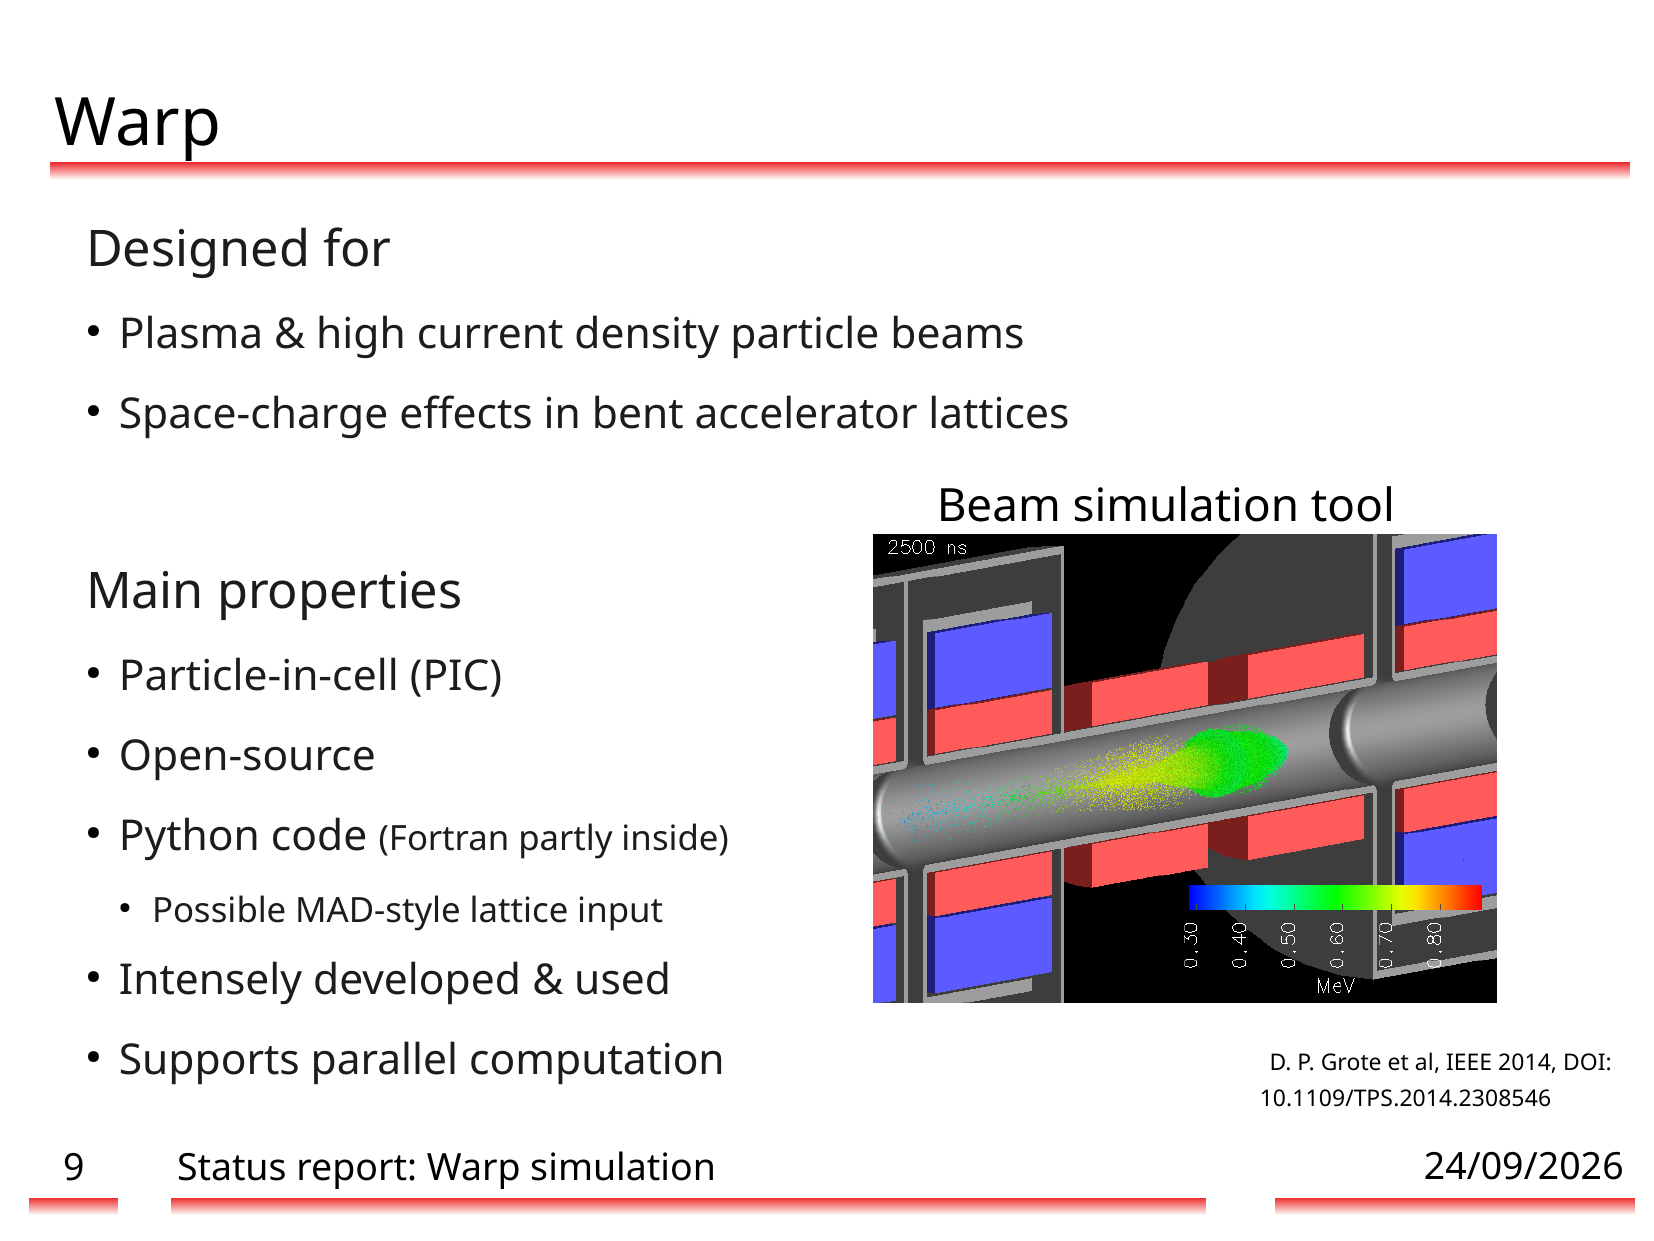

# Warp
Designed for
Plasma & high current density particle beams
Space-charge effects in bent accelerator lattices
Main properties
Particle-in-cell (PIC)
Open-source
Python code (Fortran partly inside)
Possible MAD-style lattice input
Intensely developed & used
Supports parallel computation
Beam simulation tool
 D. P. Grote et al, IEEE 2014, DOI: 10.1109/TPS.2014.2308546
9
Status report: Warp simulation